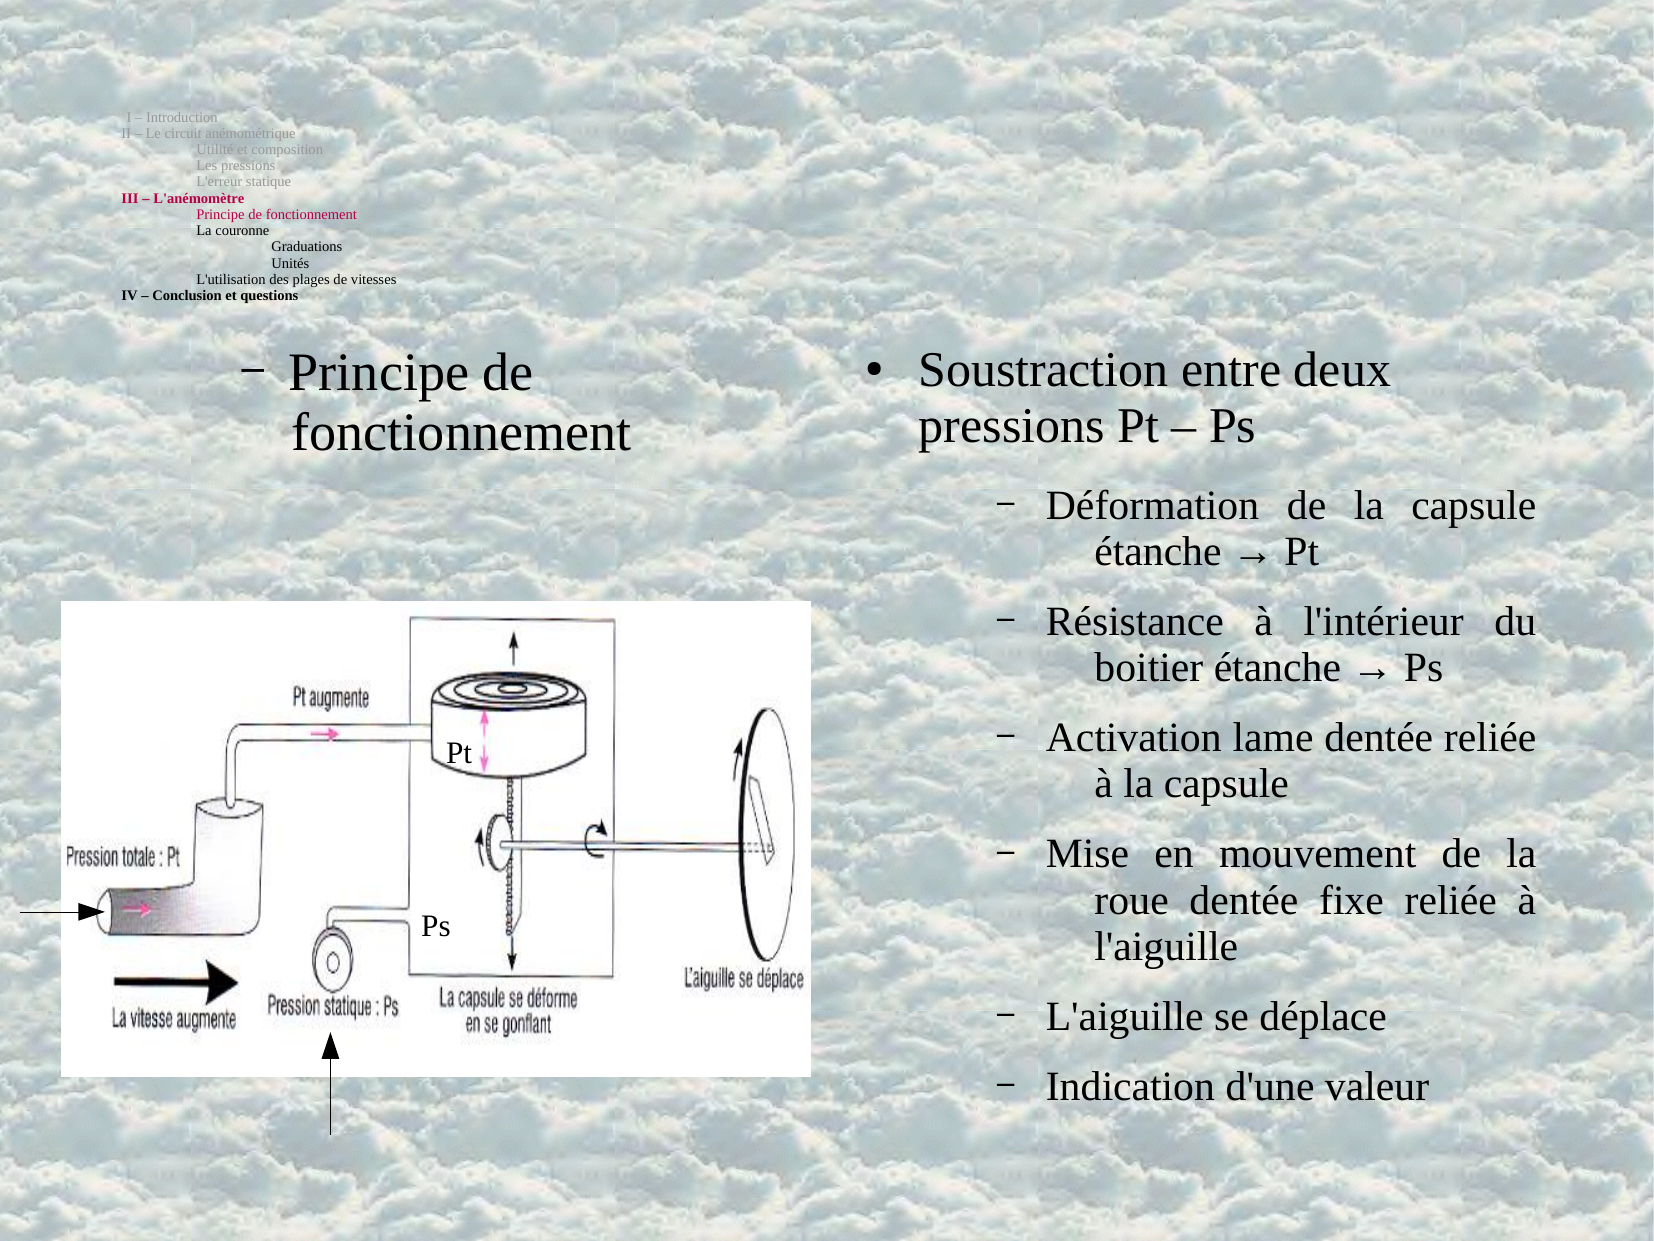

# I – Introduction II – Le circuit anémométrique Utilité et composition Les pressions L'erreur statique III – L'anémomètre Principe de fonctionnement La couronne Graduations Unités L'utilisation des plages de vitesses IV – Conclusion et questions
Principe de fonctionnement
Soustraction entre deux pressions Pt – Ps
Déformation de la capsule étanche → Pt
Résistance à l'intérieur du boitier étanche → Ps
Activation lame dentée reliée à la capsule
Mise en mouvement de la roue dentée fixe reliée à l'aiguille
L'aiguille se déplace
Indication d'une valeur